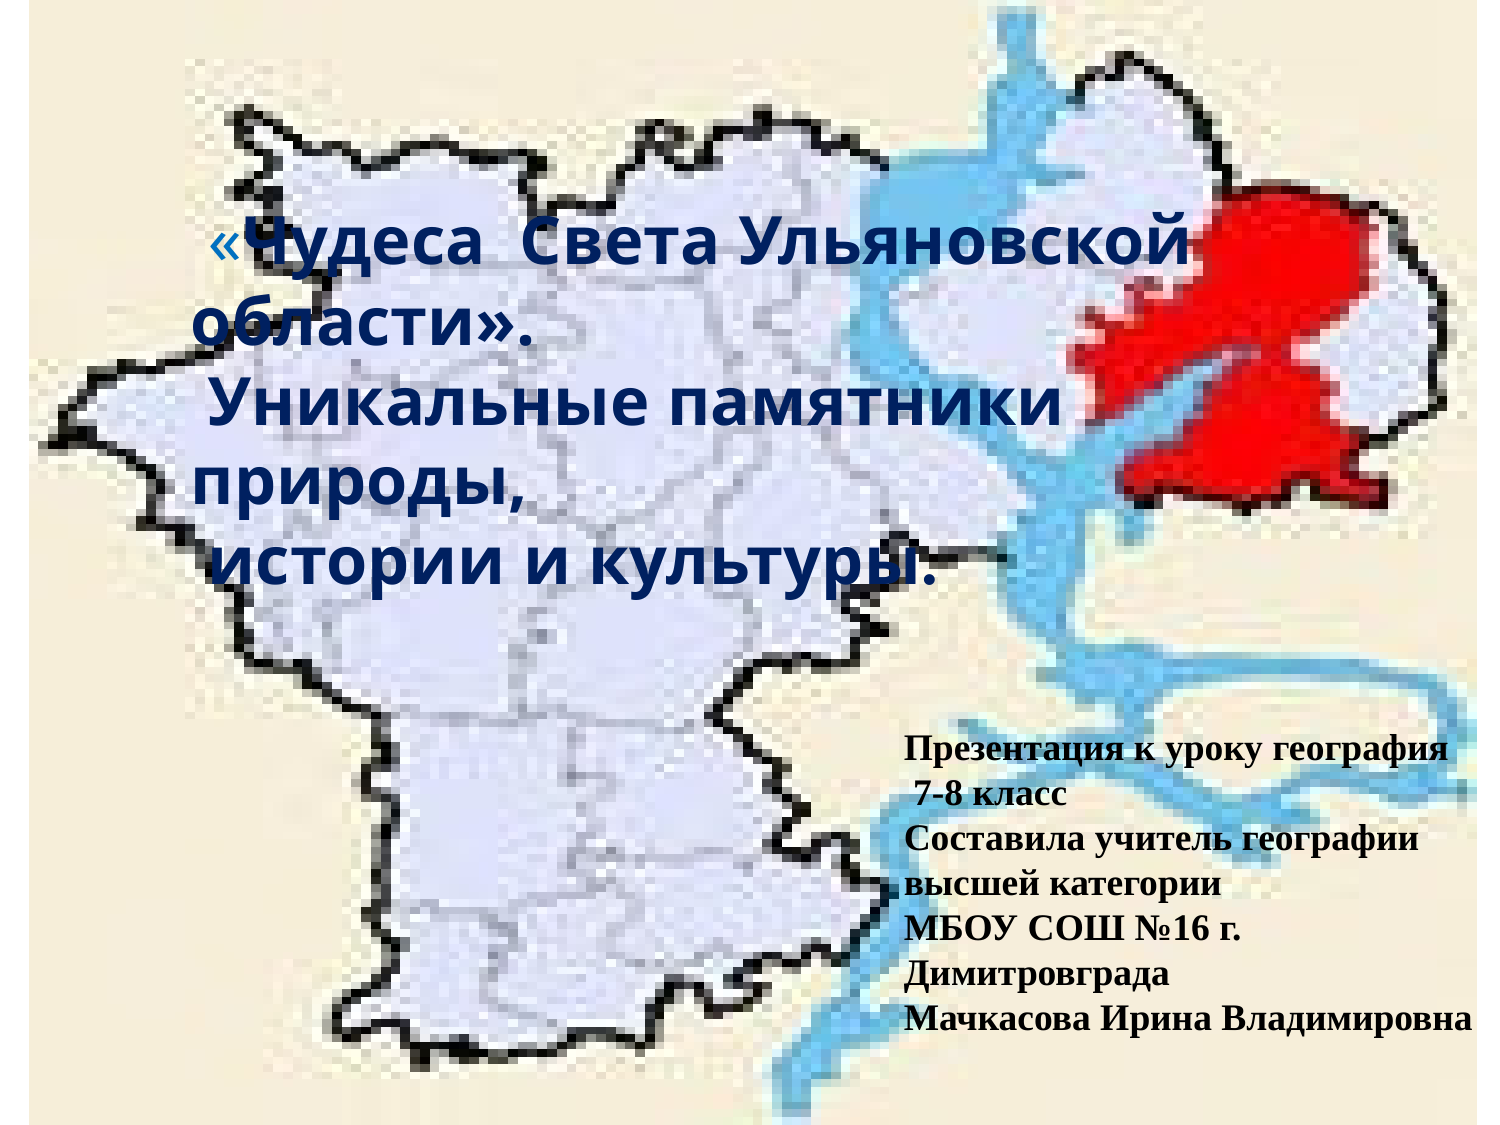

«Чудеса Света Ульяновской области».
 Уникальные памятники природы,
 истории и культуры.
Презентация к уроку география
 7-8 класс
Составила учитель географии высшей категории
МБОУ СОШ №16 г. Димитровграда
Мачкасова Ирина Владимировна